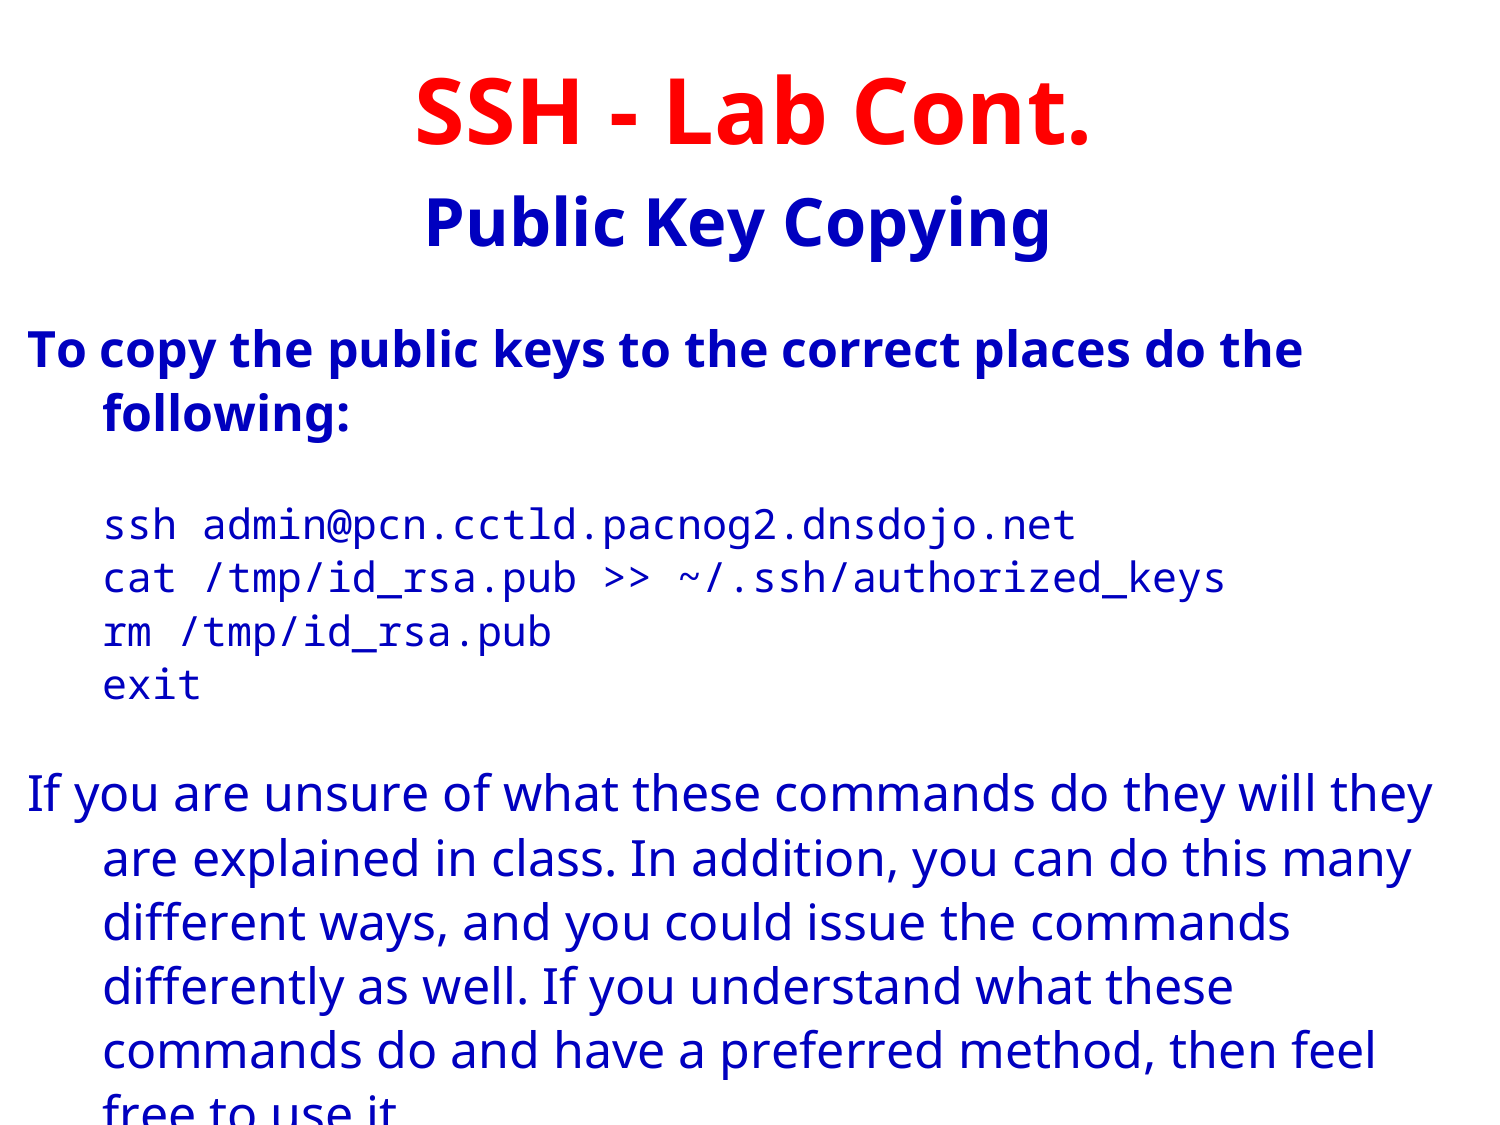

SSH - Lab Cont.
# Public Key Copying
To copy the public keys to the correct places do the following:
ssh admin@pcn.cctld.pacnog2.dnsdojo.net
cat /tmp/id_rsa.pub >> ~/.ssh/authorized_keys
rm /tmp/id_rsa.pub
exit
If you are unsure of what these commands do they will they are explained in class. In addition, you can do this many different ways, and you could issue the commands differently as well. If you understand what these commands do and have a preferred method, then feel free to use it.
Go to the next slide to connect with your public/private keys!